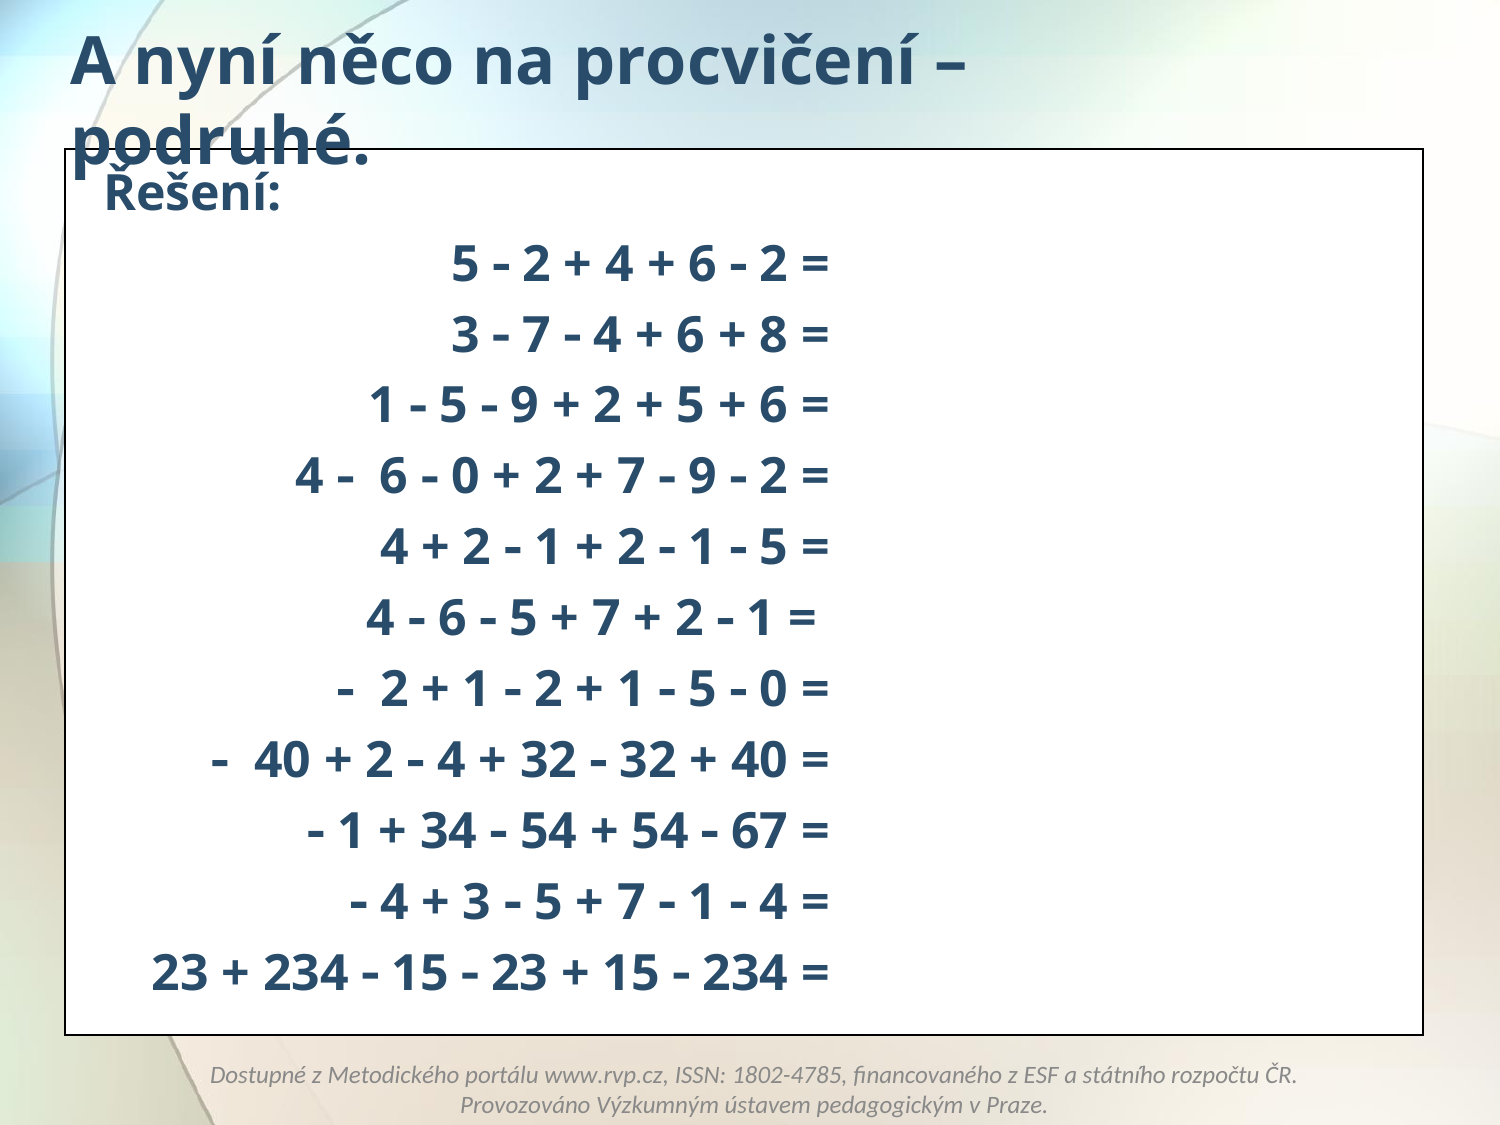

A nyní něco na procvičení – podruhé.
Řešení:
5  2 + 4 + 6  2 =
3  7  4 + 6 + 8 =
1  5  9 + 2 + 5 + 6 =
4  6  0 + 2 + 7  9  2 =
4 + 2  1 + 2  1  5 =
4  6  5 + 7 + 2  1 =
  2 + 1  2 + 1  5  0 =
 40 + 2  4 + 32  32 + 40 =
 1 + 34  54 + 54  67 =
 4 + 3  5 + 7  1  4 =
23 + 234  15  23 + 15  234 =